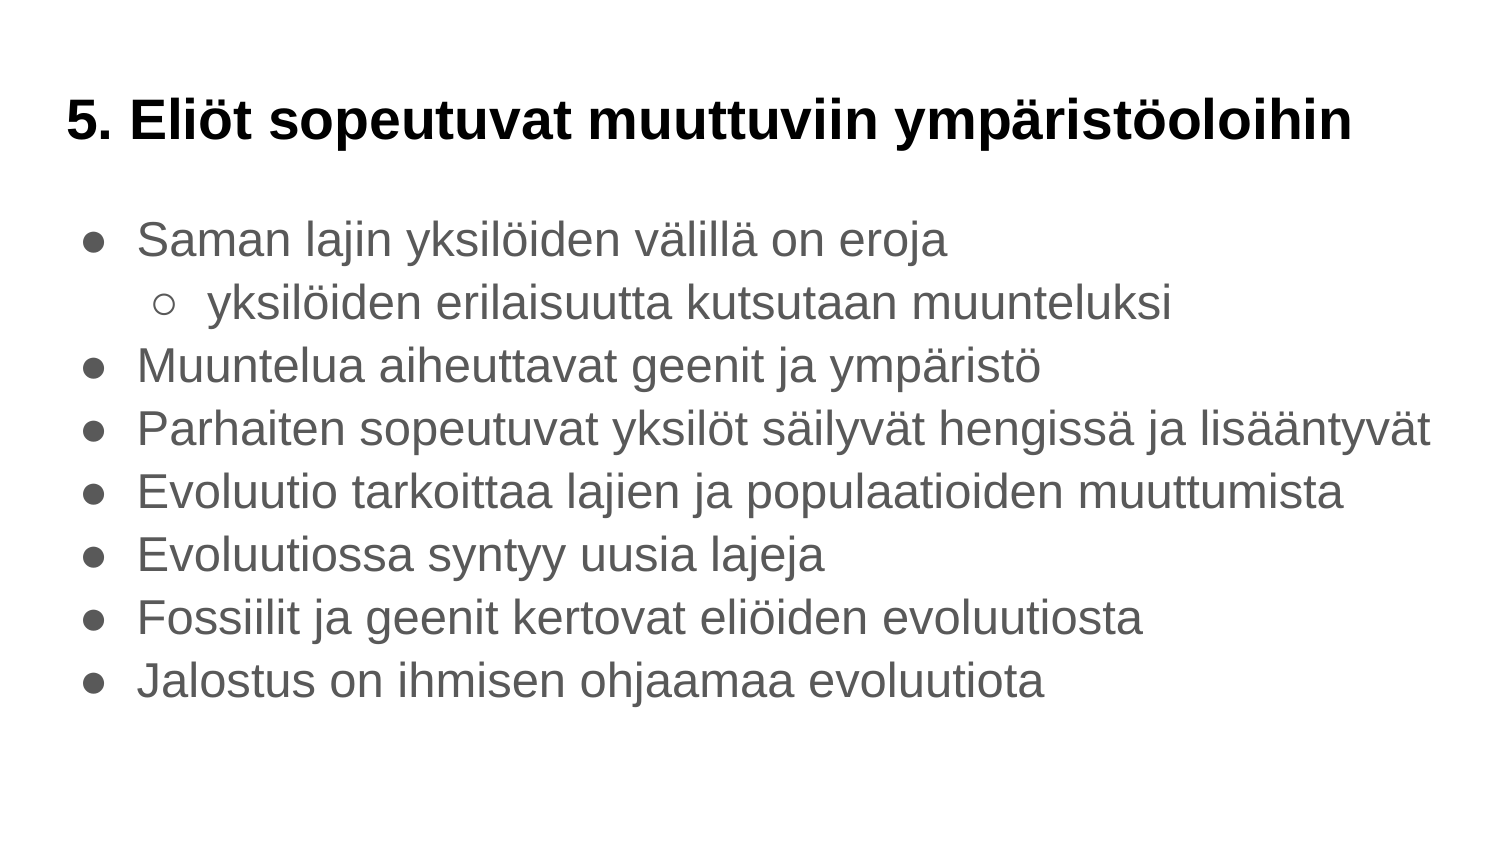

# 5. Eliöt sopeutuvat muuttuviin ympäristöoloihin
Saman lajin yksilöiden välillä on eroja
yksilöiden erilaisuutta kutsutaan muunteluksi
Muuntelua aiheuttavat geenit ja ympäristö
Parhaiten sopeutuvat yksilöt säilyvät hengissä ja lisääntyvät
Evoluutio tarkoittaa lajien ja populaatioiden muuttumista
Evoluutiossa syntyy uusia lajeja
Fossiilit ja geenit kertovat eliöiden evoluutiosta
Jalostus on ihmisen ohjaamaa evoluutiota